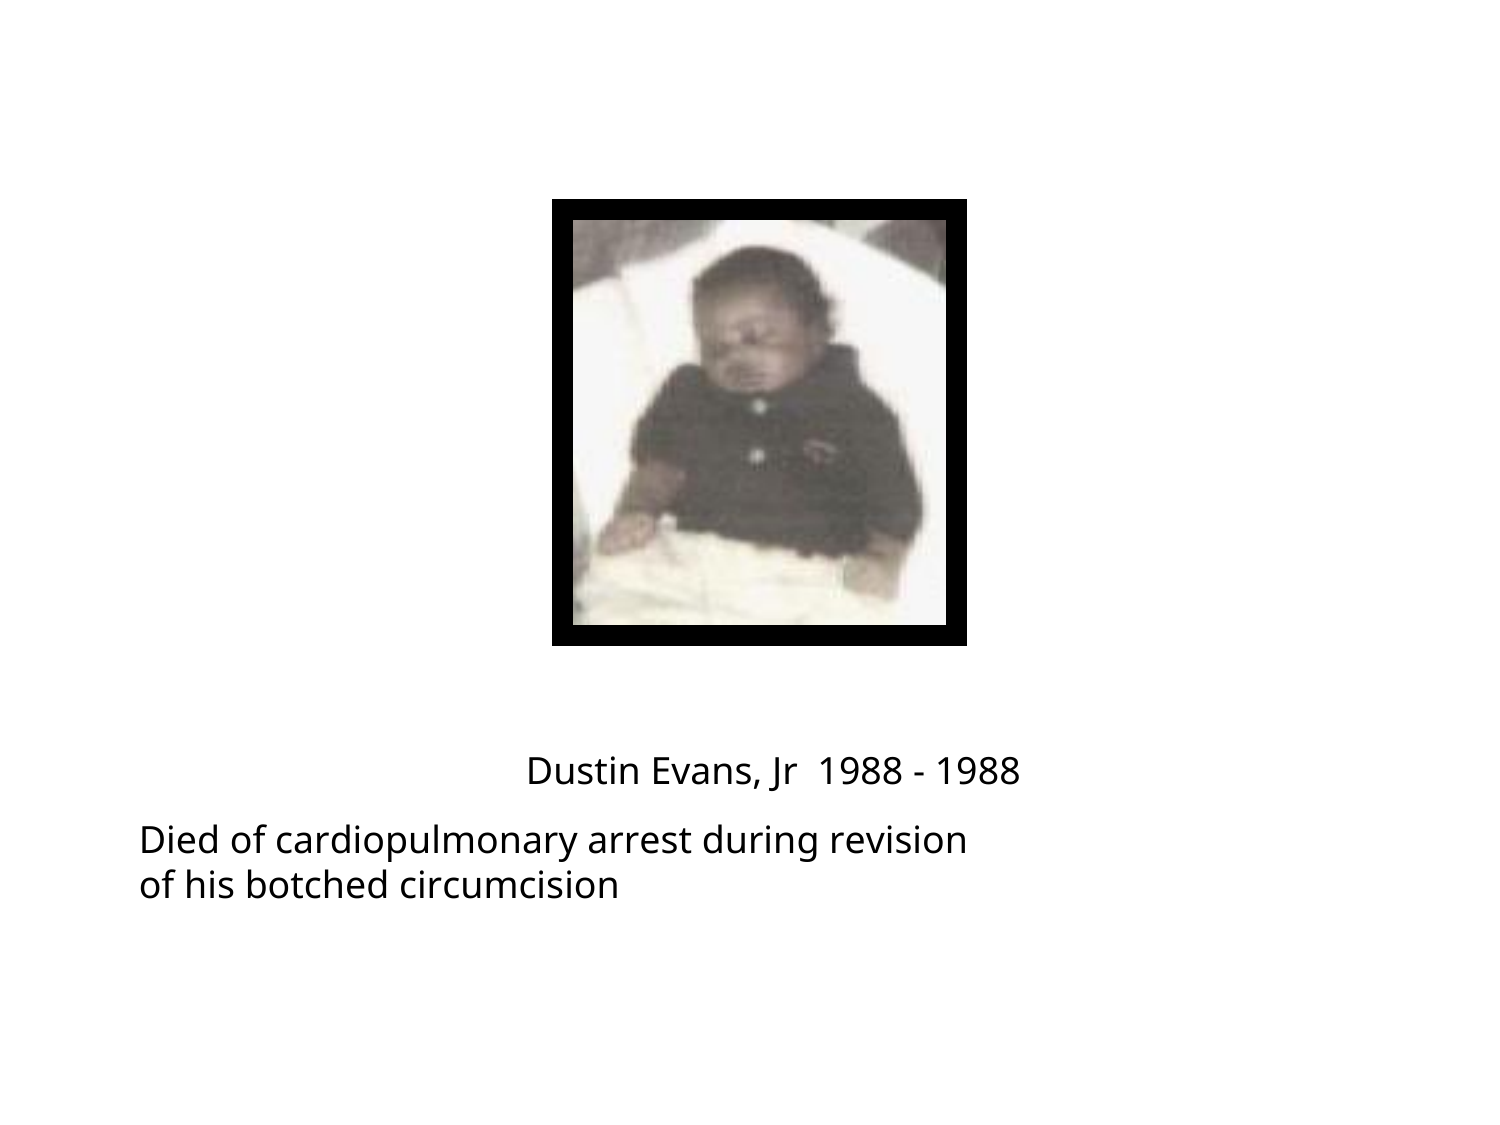

Dustin Evans, Jr 1988 - 1988
Died of cardiopulmonary arrest during revision
of his botched circumcision